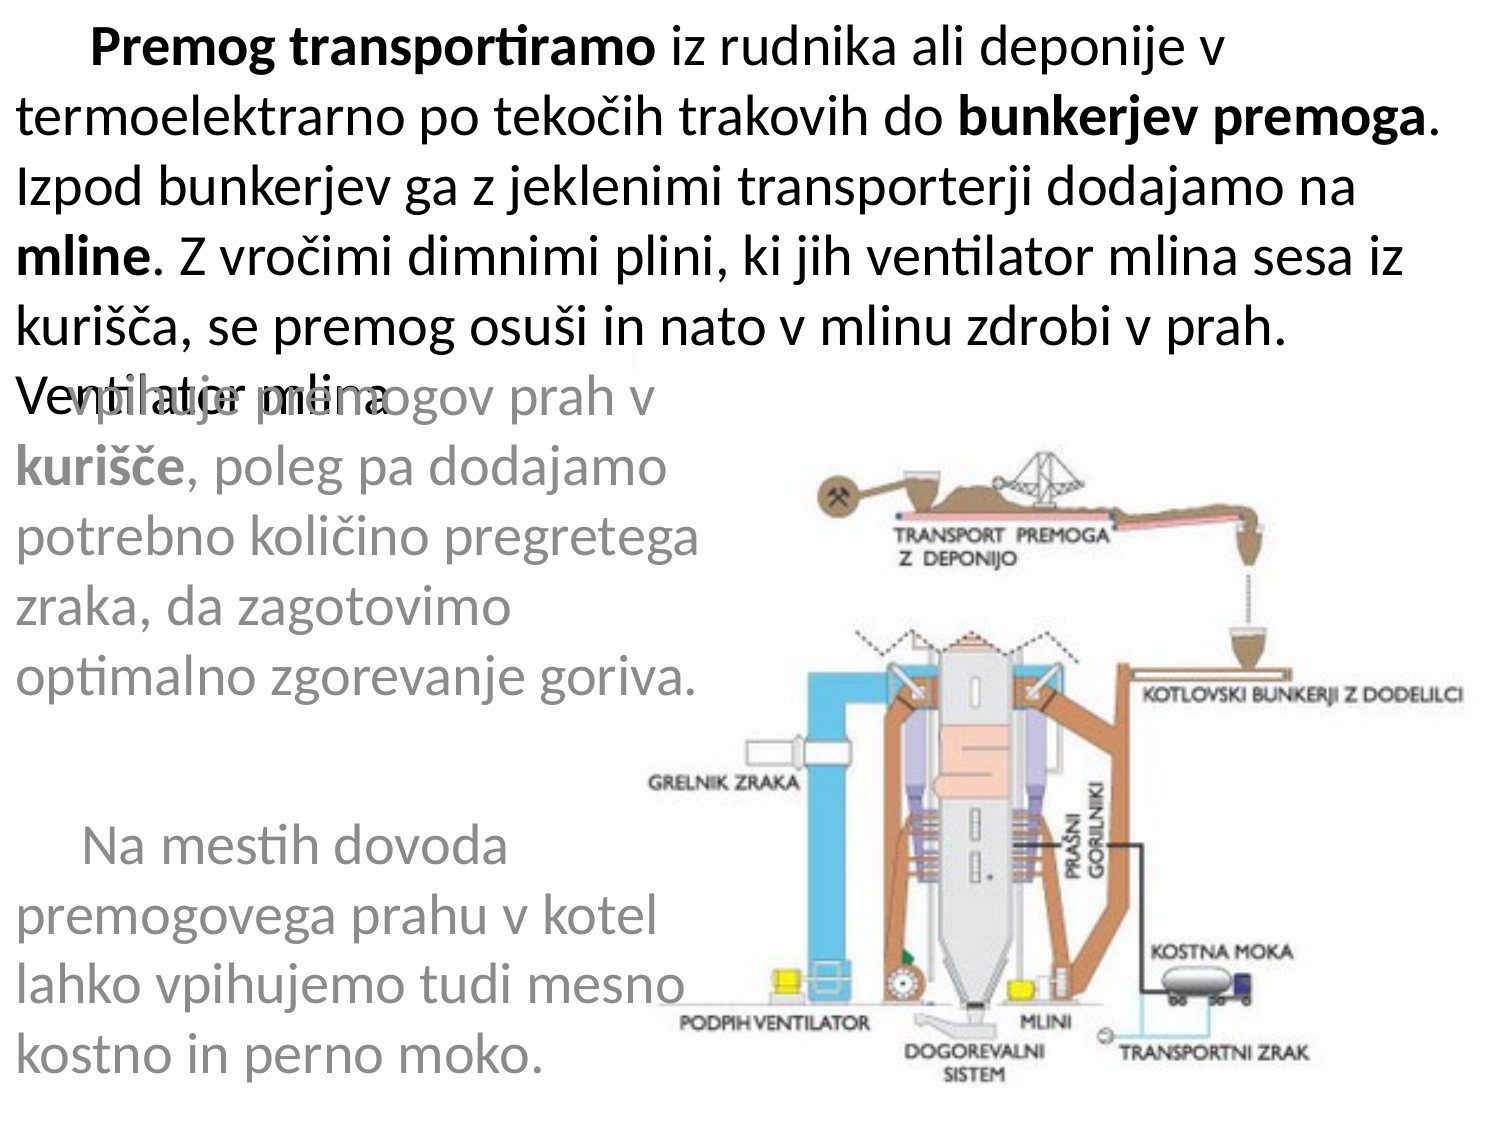

# Premog transportiramo iz rudnika ali deponije v termoelektrarno po tekočih trakovih do bunkerjev premoga. Izpod bunkerjev ga z jeklenimi transporterji dodajamo na mline. Z vročimi dimnimi plini, ki jih ventilator mlina sesa iz kurišča, se premog osuši in nato v mlinu zdrobi v prah. Ventilator mlina
 vpihuje premogov prah v kurišče, poleg pa dodajamo potrebno količino pregretega zraka, da zagotovimo optimalno zgorevanje goriva.
 Na mestih dovoda premogovega prahu v kotel lahko vpihujemo tudi mesno kostno in perno moko.